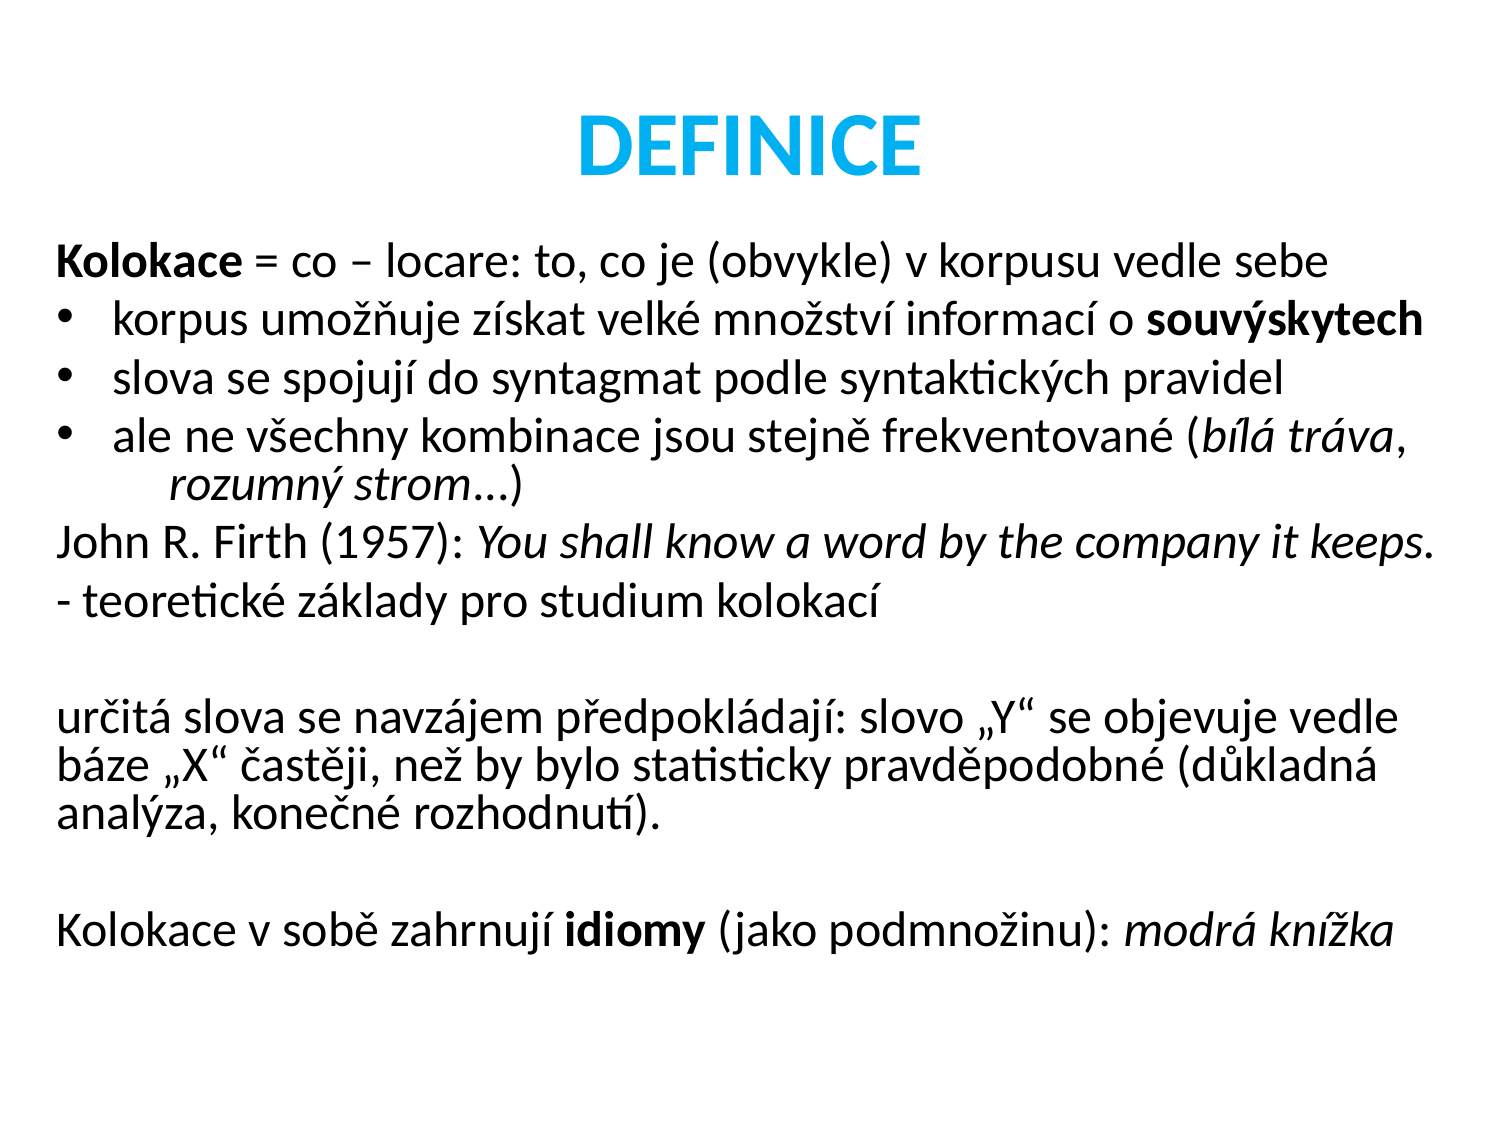

# DEFINICE
Kolokace = co – locare: to, co je (obvykle) v korpusu vedle sebe
korpus umožňuje získat velké množství informací o souvýskytech
slova se spojují do syntagmat podle syntaktických pravidel
ale ne všechny kombinace jsou stejně frekventované (bílá tráva, rozumný strom...)
John R. Firth (1957): You shall know a word by the company it keeps.
- teoretické základy pro studium kolokací
určitá slova se navzájem předpokládají: slovo „Y“ se objevuje vedle báze „X“ častěji, než by bylo statisticky pravděpodobné (důkladná analýza, konečné rozhodnutí).
Kolokace v sobě zahrnují idiomy (jako podmnožinu): modrá knížka